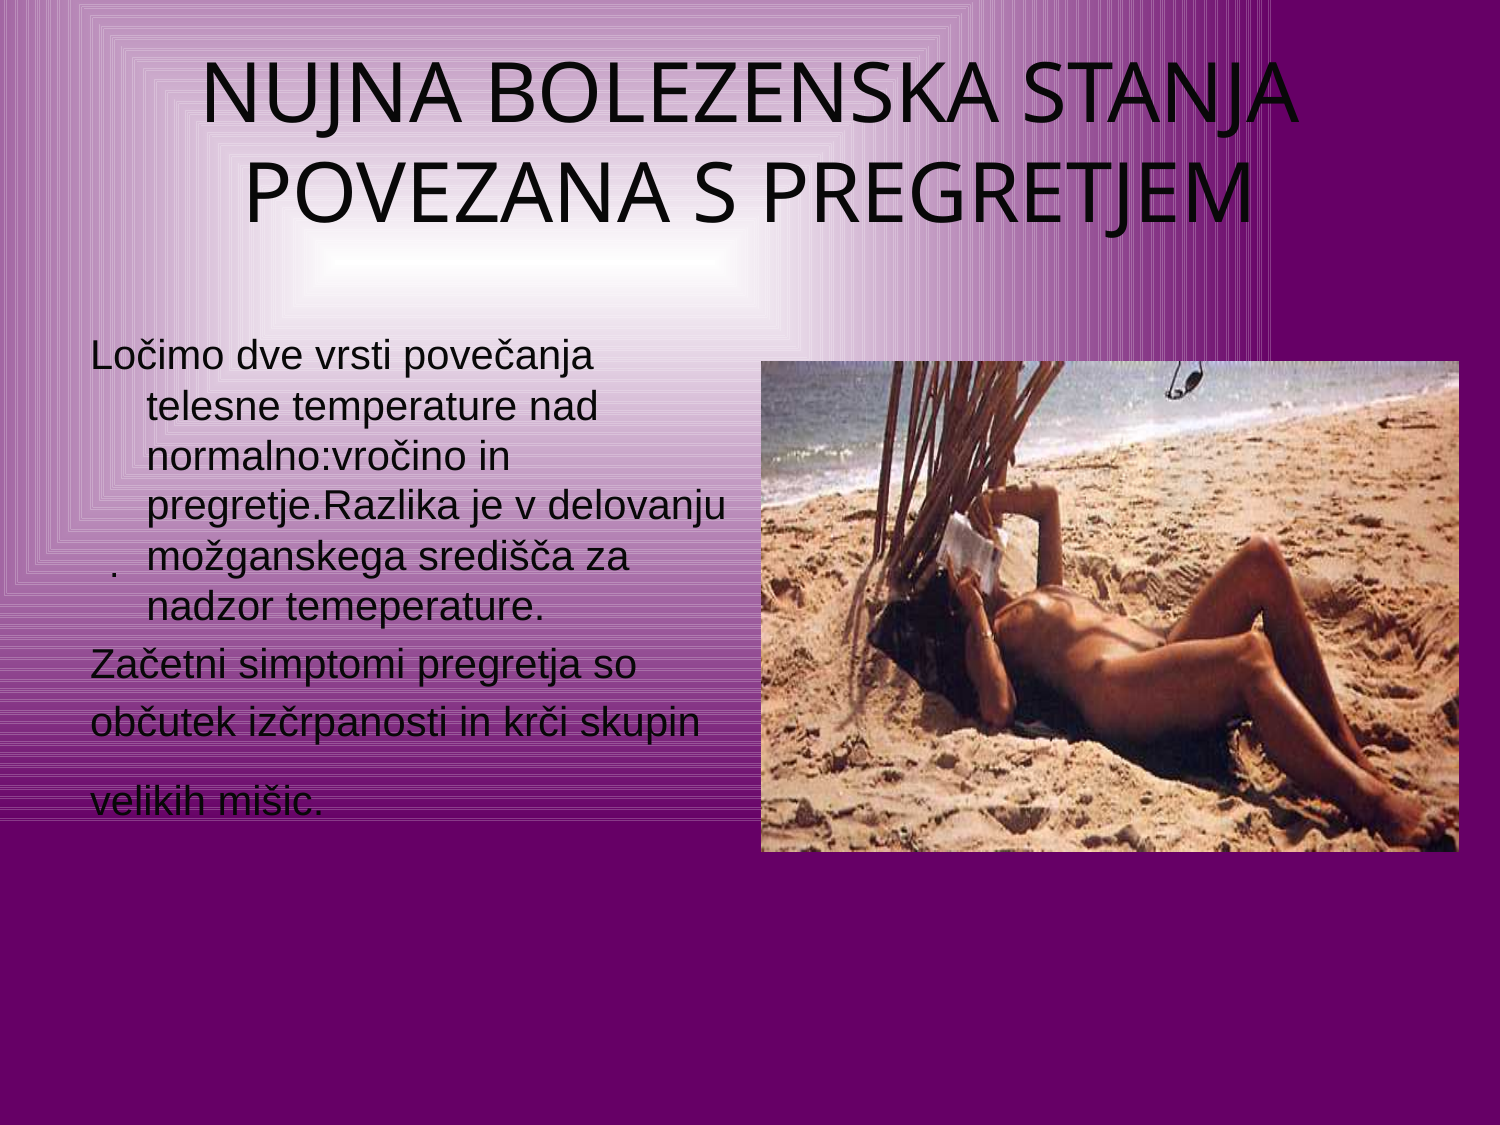

# NUJNA BOLEZENSKA STANJA POVEZANA S PREGRETJEM
Ločimo dve vrsti povečanja telesne temperature nad normalno:vročino in pregretje.Razlika je v delovanju možganskega središča za nadzor temeperature.
Začetni simptomi pregretja so
občutek izčrpanosti in krči skupin
velikih mišic.
.